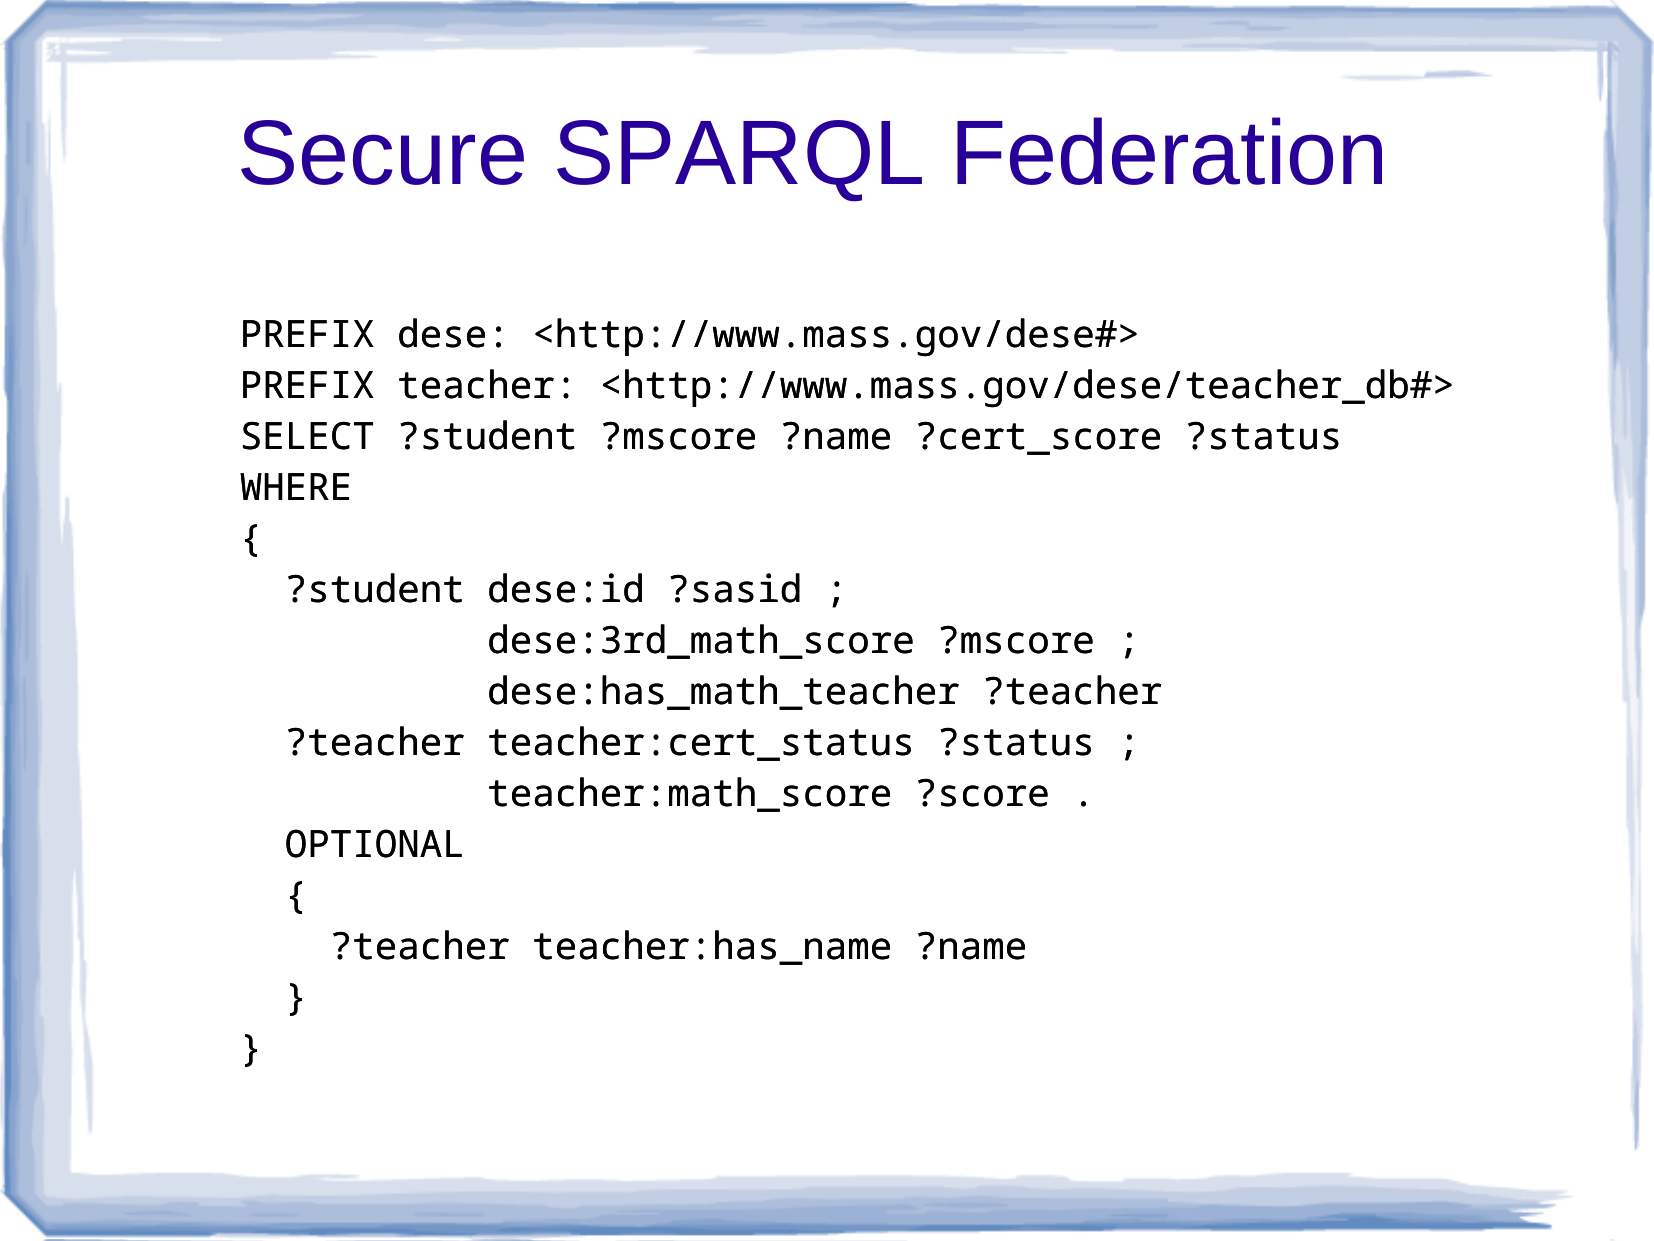

# Secure SPARQL Federation
PREFIX dese: <http://www.mass.gov/dese#>
PREFIX teacher: <http://www.mass.gov/dese/teacher_db#>
SELECT ?student ?mscore ?name ?cert_score ?status
WHERE
{
 ?student dese:id ?sasid ;
 dese:3rd_math_score ?mscore ;
 dese:has_math_teacher ?teacher
 ?teacher teacher:cert_status ?status ;
 teacher:math_score ?score .
 OPTIONAL
 {
 ?teacher teacher:has_name ?name
 }
}
PREFIX dese: <http://www.mass.gov/dese#>
PREFIX teacher: <http://www.mass.gov/dese/teacher_db#>
SELECT ?student ?mscore ?name ?cert_score ?status
WHERE
{
 ?student dese:id ?sasid ;
 dese:3rd_math_score ?mscore ;
 dese:has_math_teacher ?teacher
 ?teacher teacher:cert_status ?status ;
 teacher:math_score ?score .
 OPTIONAL
 {
 ?teacher teacher:has_name ?name
 }
}